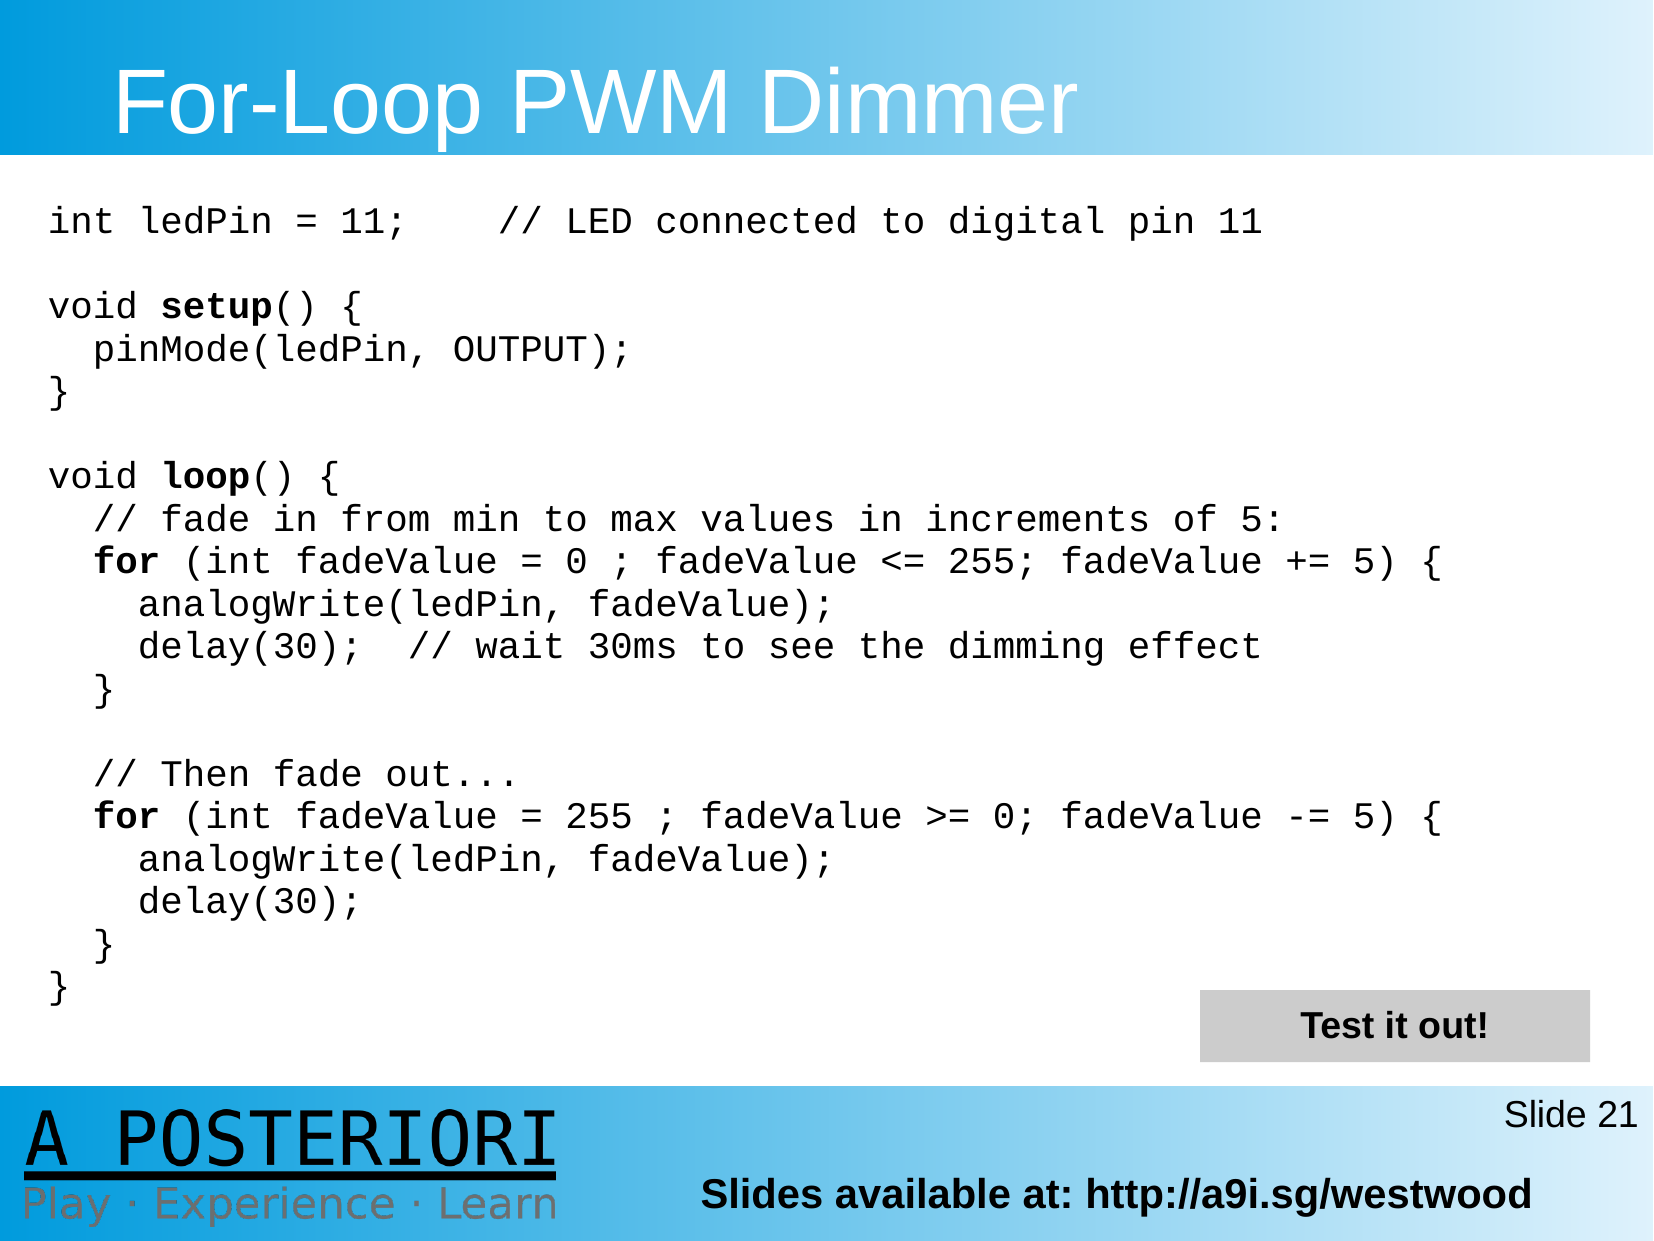

# For-Loop PWM Dimmer
int ledPin = 11; // LED connected to digital pin 11
void setup() {
 pinMode(ledPin, OUTPUT);
}
void loop() {
 // fade in from min to max values in increments of 5:
 for (int fadeValue = 0 ; fadeValue <= 255; fadeValue += 5) {
 analogWrite(ledPin, fadeValue);
 delay(30); // wait 30ms to see the dimming effect
 }
 // Then fade out...
 for (int fadeValue = 255 ; fadeValue >= 0; fadeValue -= 5) {
 analogWrite(ledPin, fadeValue);
 delay(30);
 }
}
Test it out!